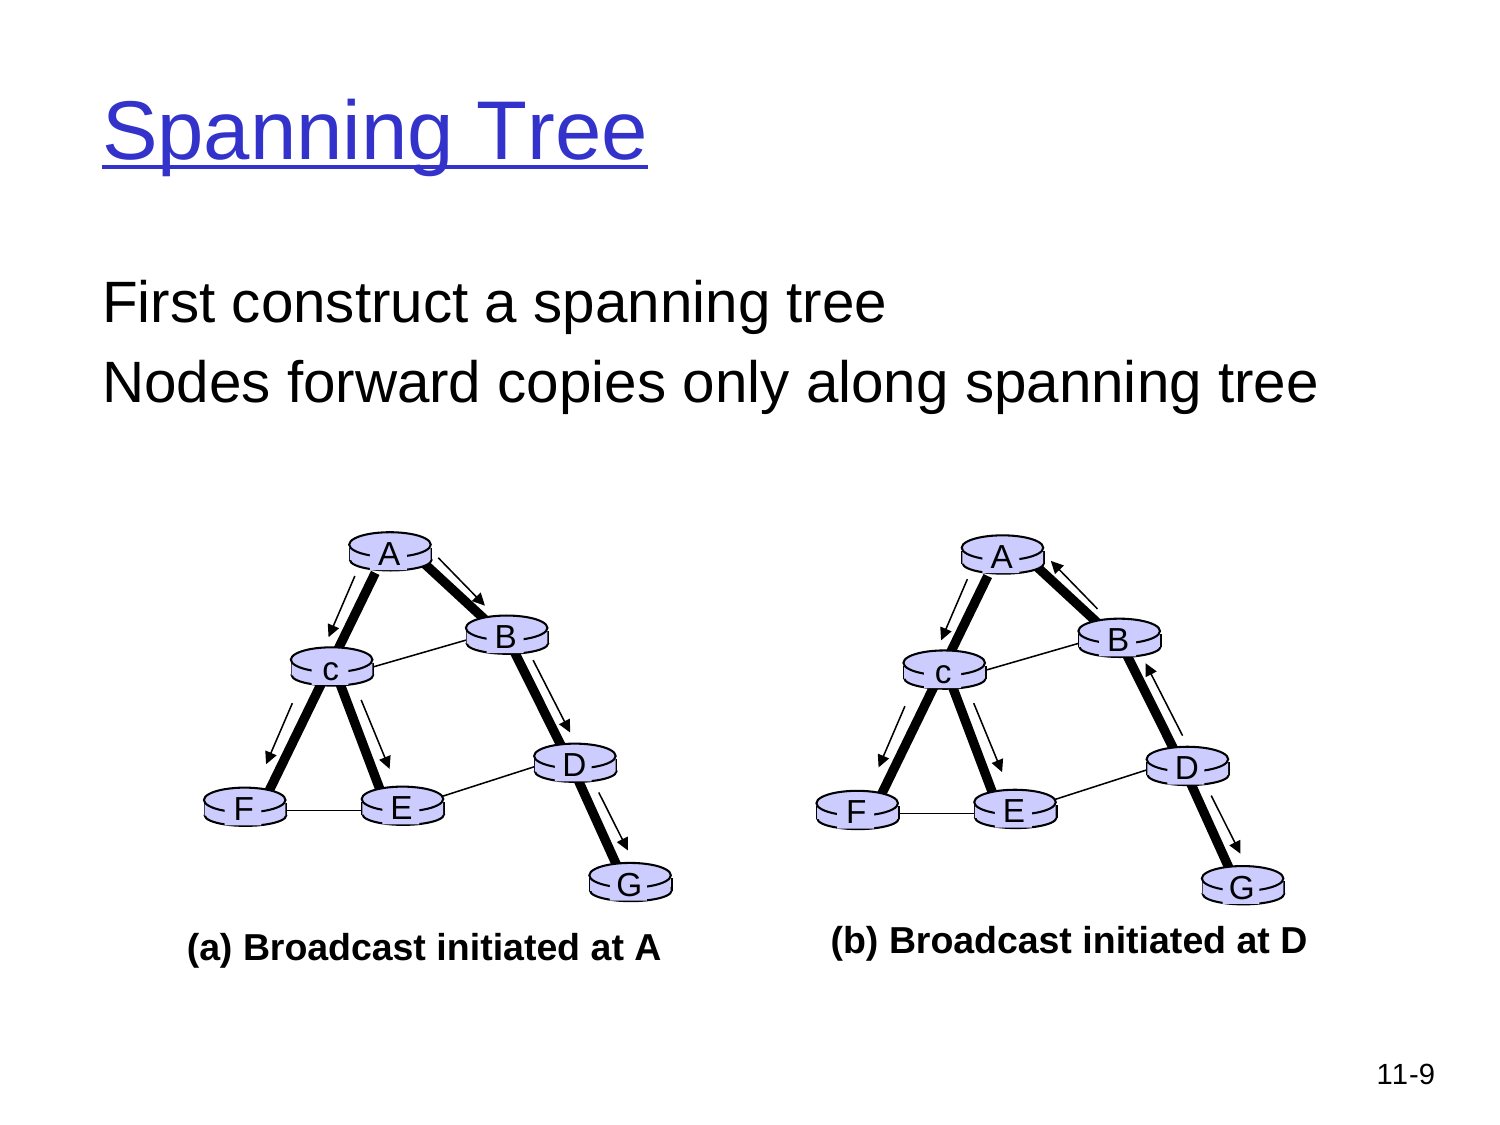

# Spanning Tree
First construct a spanning tree
Nodes forward copies only along spanning tree
A
B
c
D
E
F
G
A
B
c
D
E
F
G
(b) Broadcast initiated at D
(a) Broadcast initiated at A
9